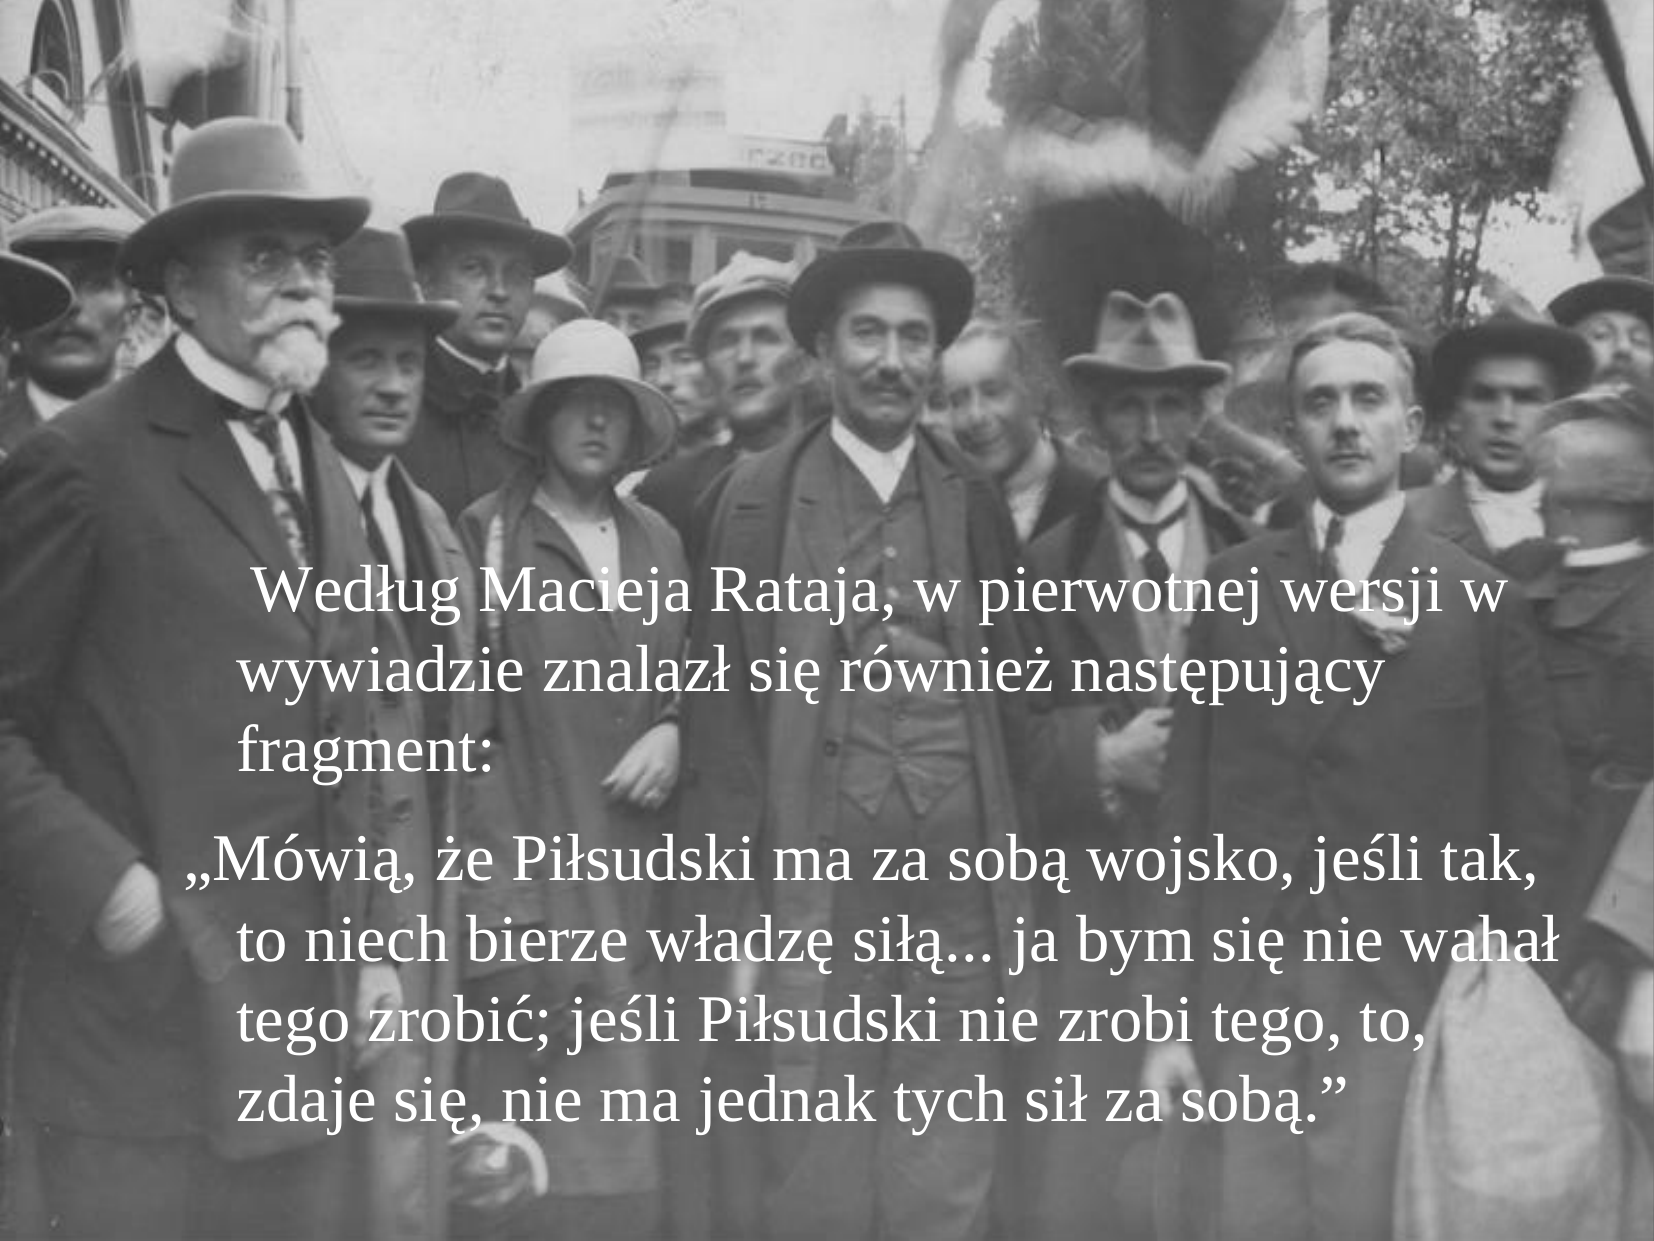

# Według Macieja Rataja, w pierwotnej wersji w wywiadzie znalazł się również następujący fragment:
„Mówią, że Piłsudski ma za sobą wojsko, jeśli tak, to niech bierze władzę siłą... ja bym się nie wahał tego zrobić; jeśli Piłsudski nie zrobi tego, to, zdaje się, nie ma jednak tych sił za sobą.”